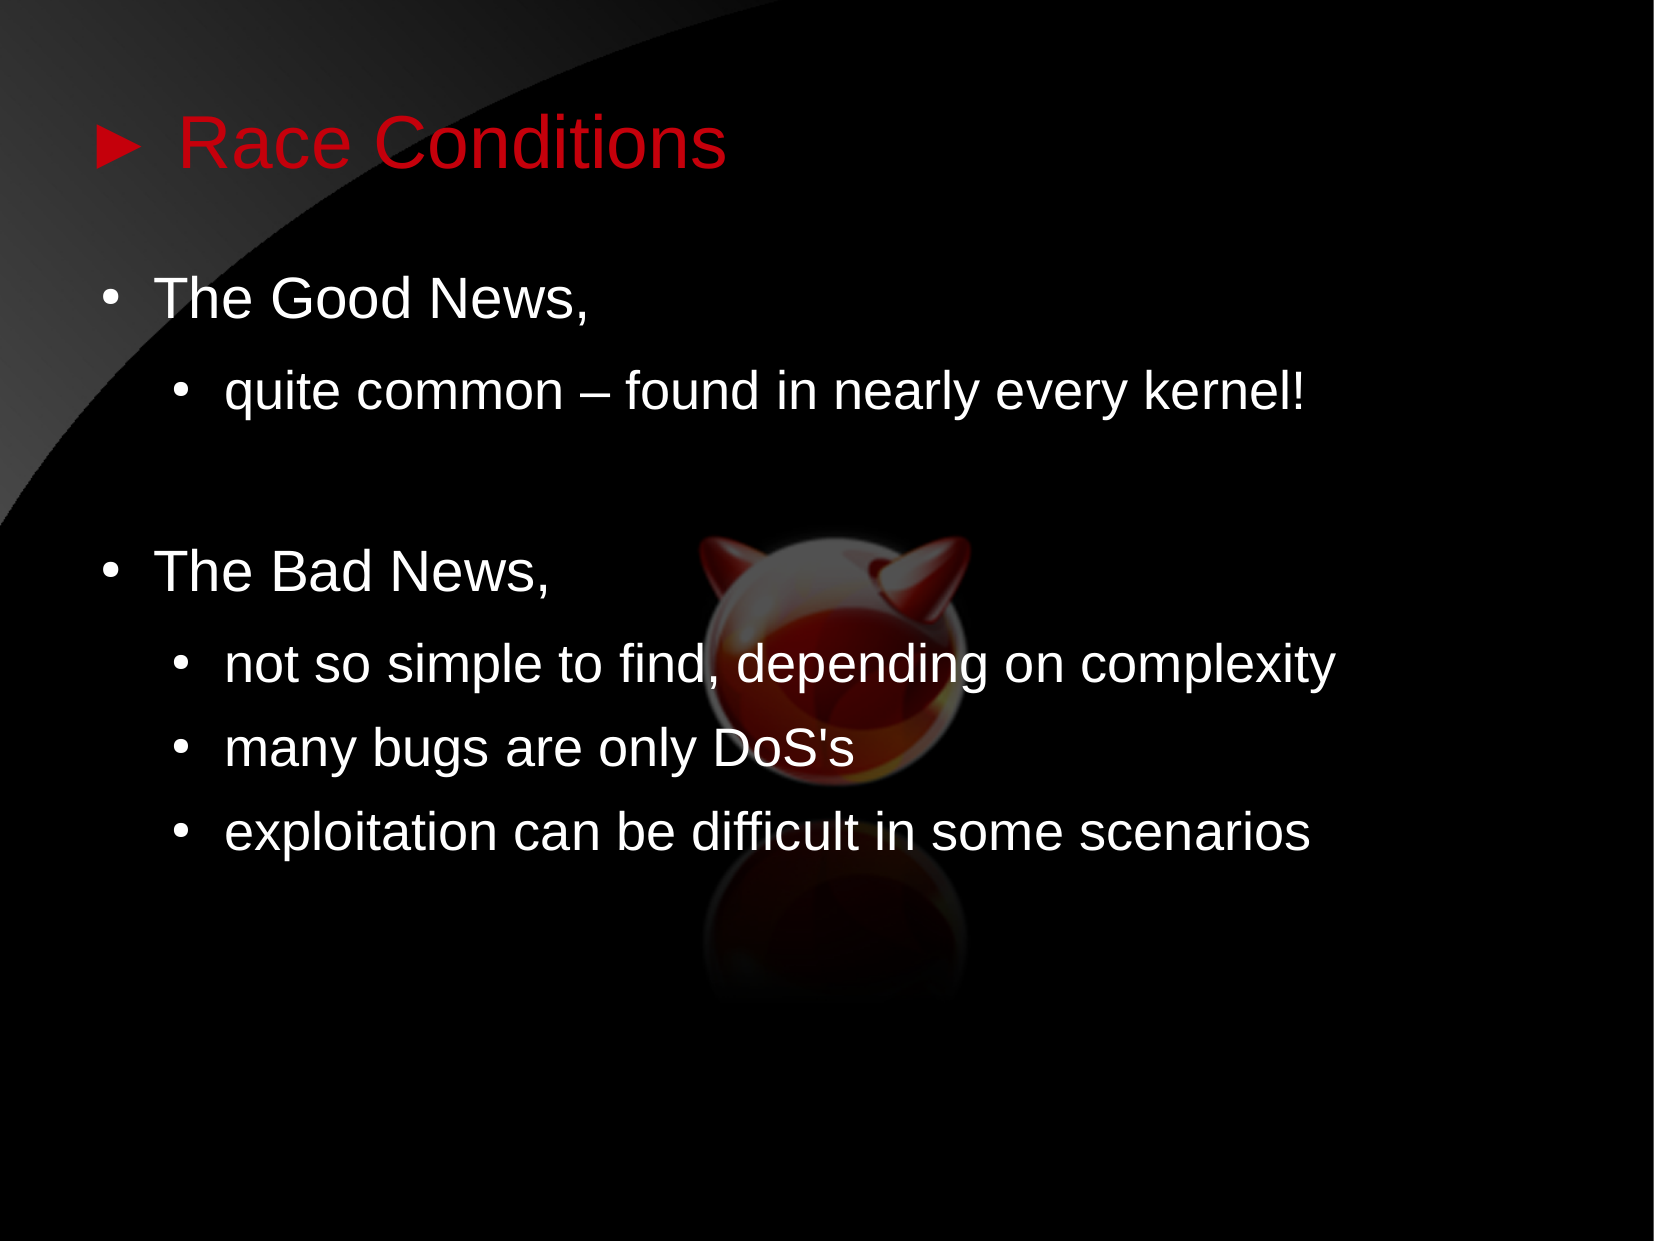

# ► Race Conditions
The Good News,
quite common – found in nearly every kernel!
The Bad News,
not so simple to find, depending on complexity
many bugs are only DoS's
exploitation can be difficult in some scenarios